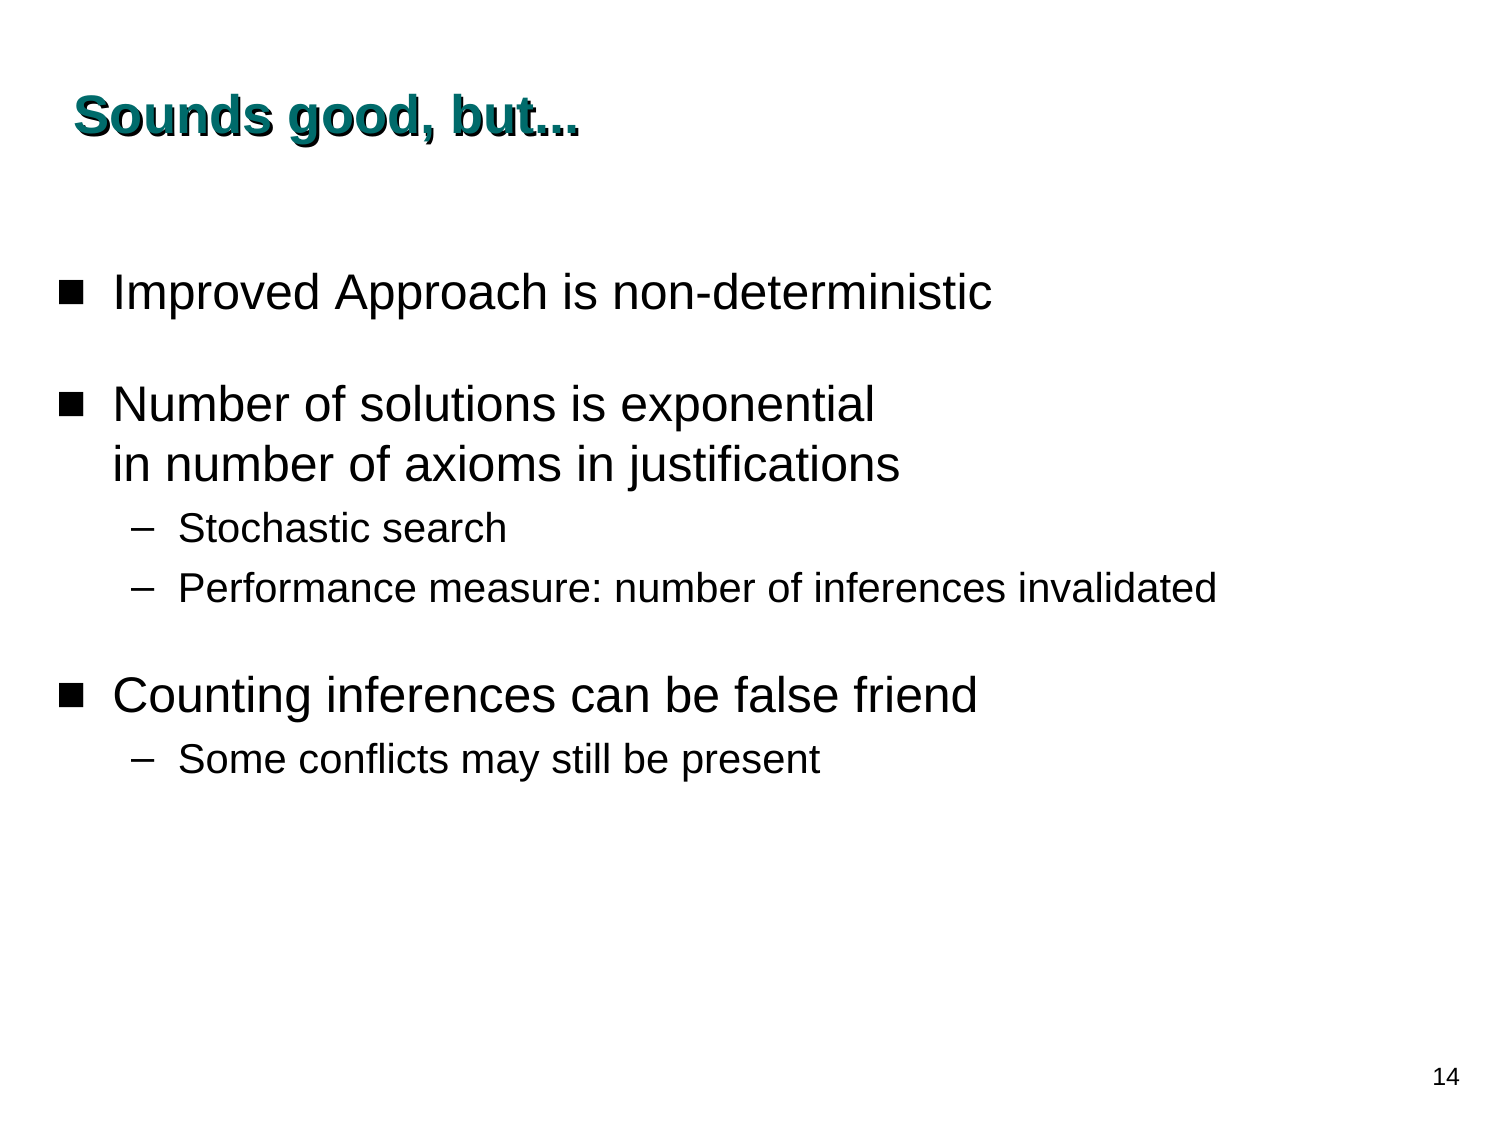

# Sounds good, but...
Improved Approach is non-deterministic
Number of solutions is exponential
in number of axioms in justifications
Stochastic search
Performance measure: number of inferences invalidated
Counting inferences can be false friend
Some conflicts may still be present
14